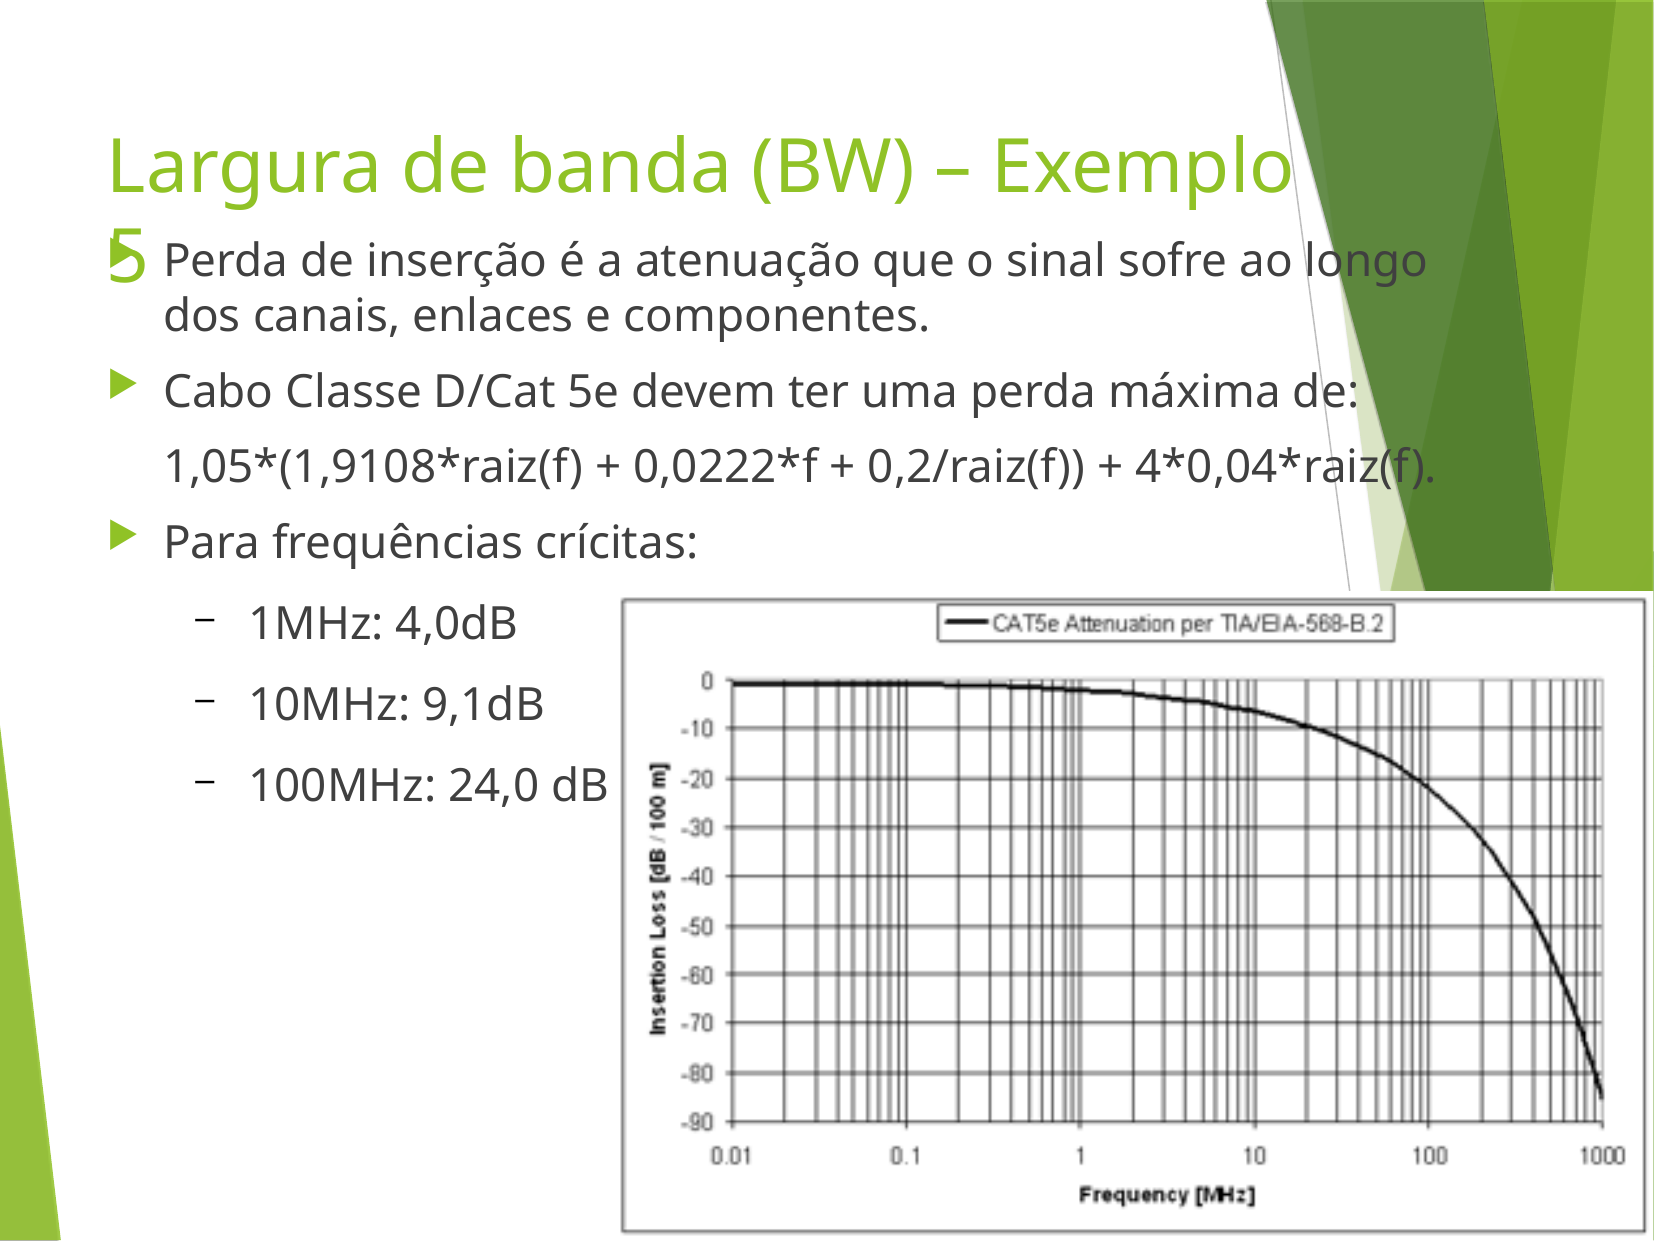

# Largura de banda (BW) – Exemplo 5
Perda de inserção é a atenuação que o sinal sofre ao longo dos canais, enlaces e componentes.
Cabo Classe D/Cat 5e devem ter uma perda máxima de:
1,05*(1,9108*raiz(f) + 0,0222*f + 0,2/raiz(f)) + 4*0,04*raiz(f).
Para frequências crícitas:
1MHz: 4,0dB
10MHz: 9,1dB
100MHz: 24,0 dB